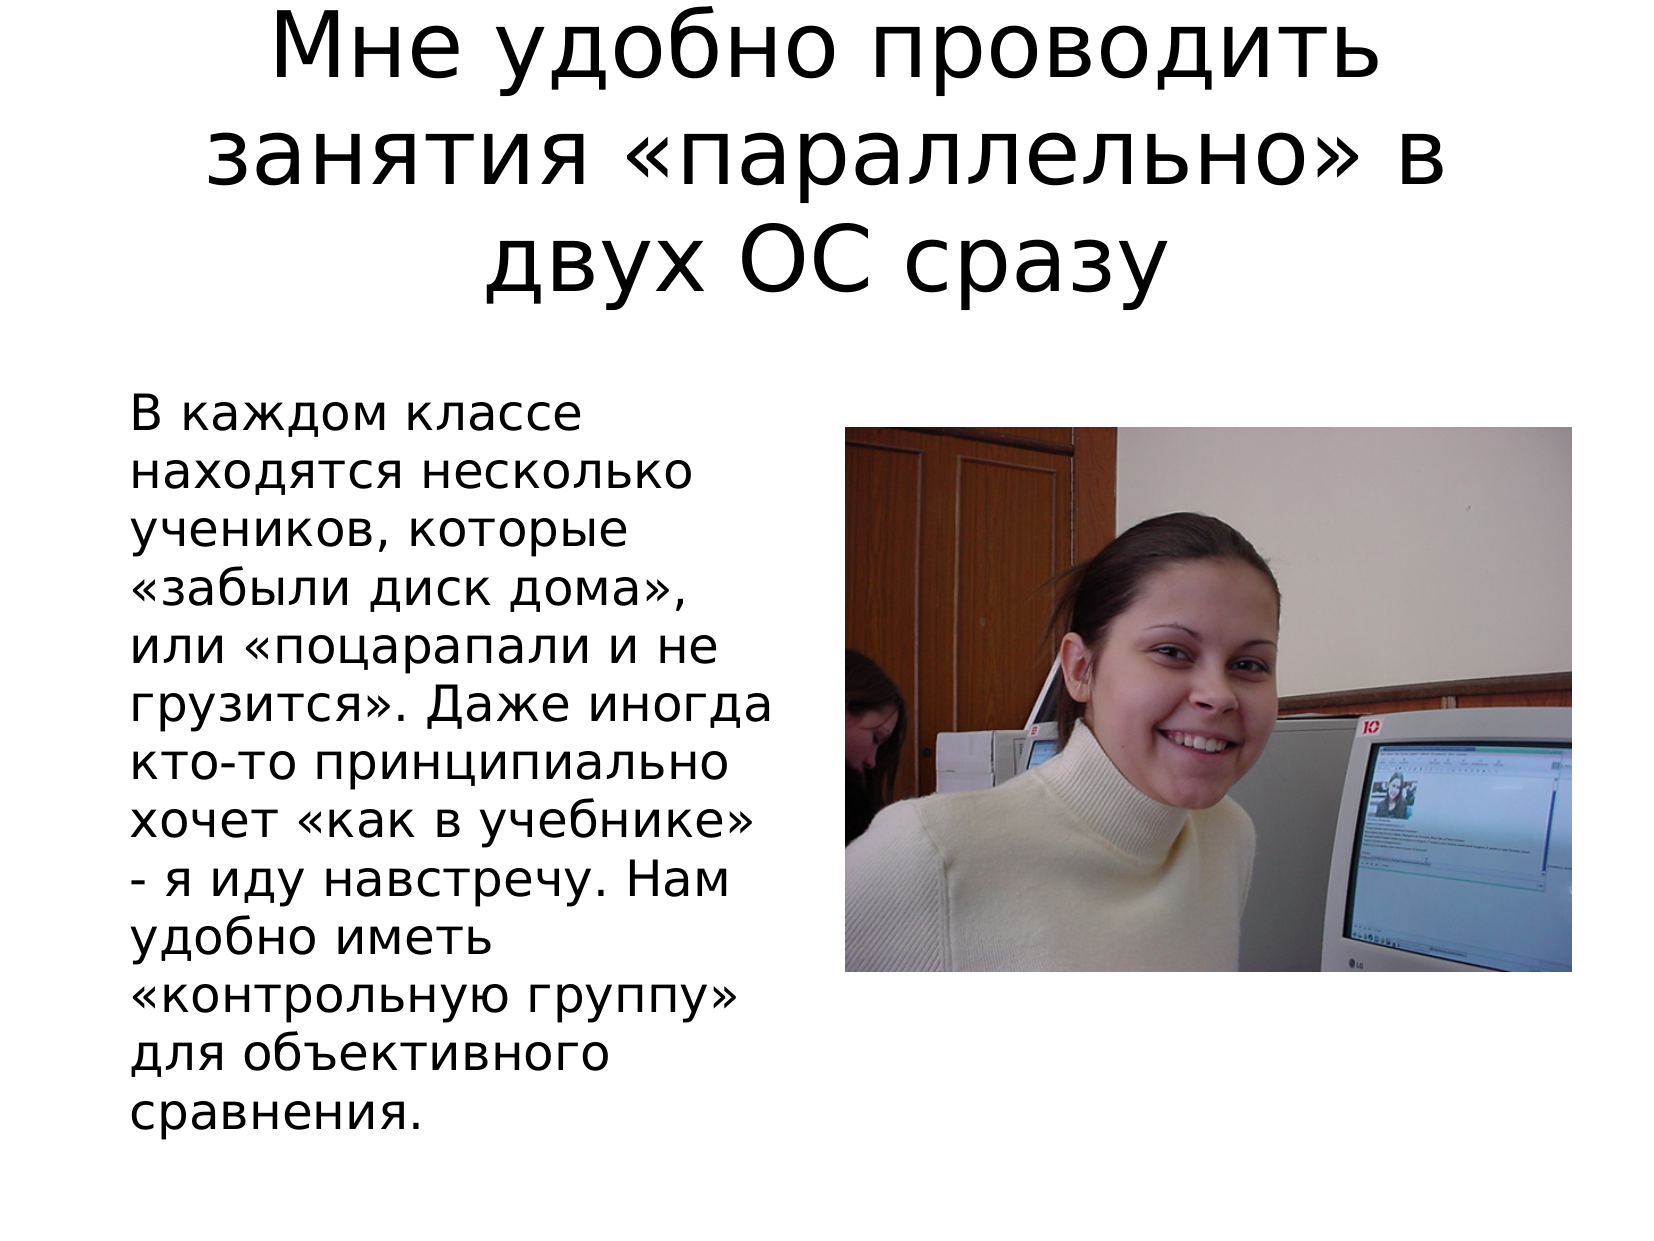

Мне удобно проводить занятия «параллельно» в двух ОС сразу
# В каждом классе находятся несколько учеников, которые «забыли диск дома», или «поцарапали и не грузится». Даже иногда кто-то принципиально хочет «как в учебнике» - я иду навстречу. Нам удобно иметь «контрольную группу» для объективного сравнения.